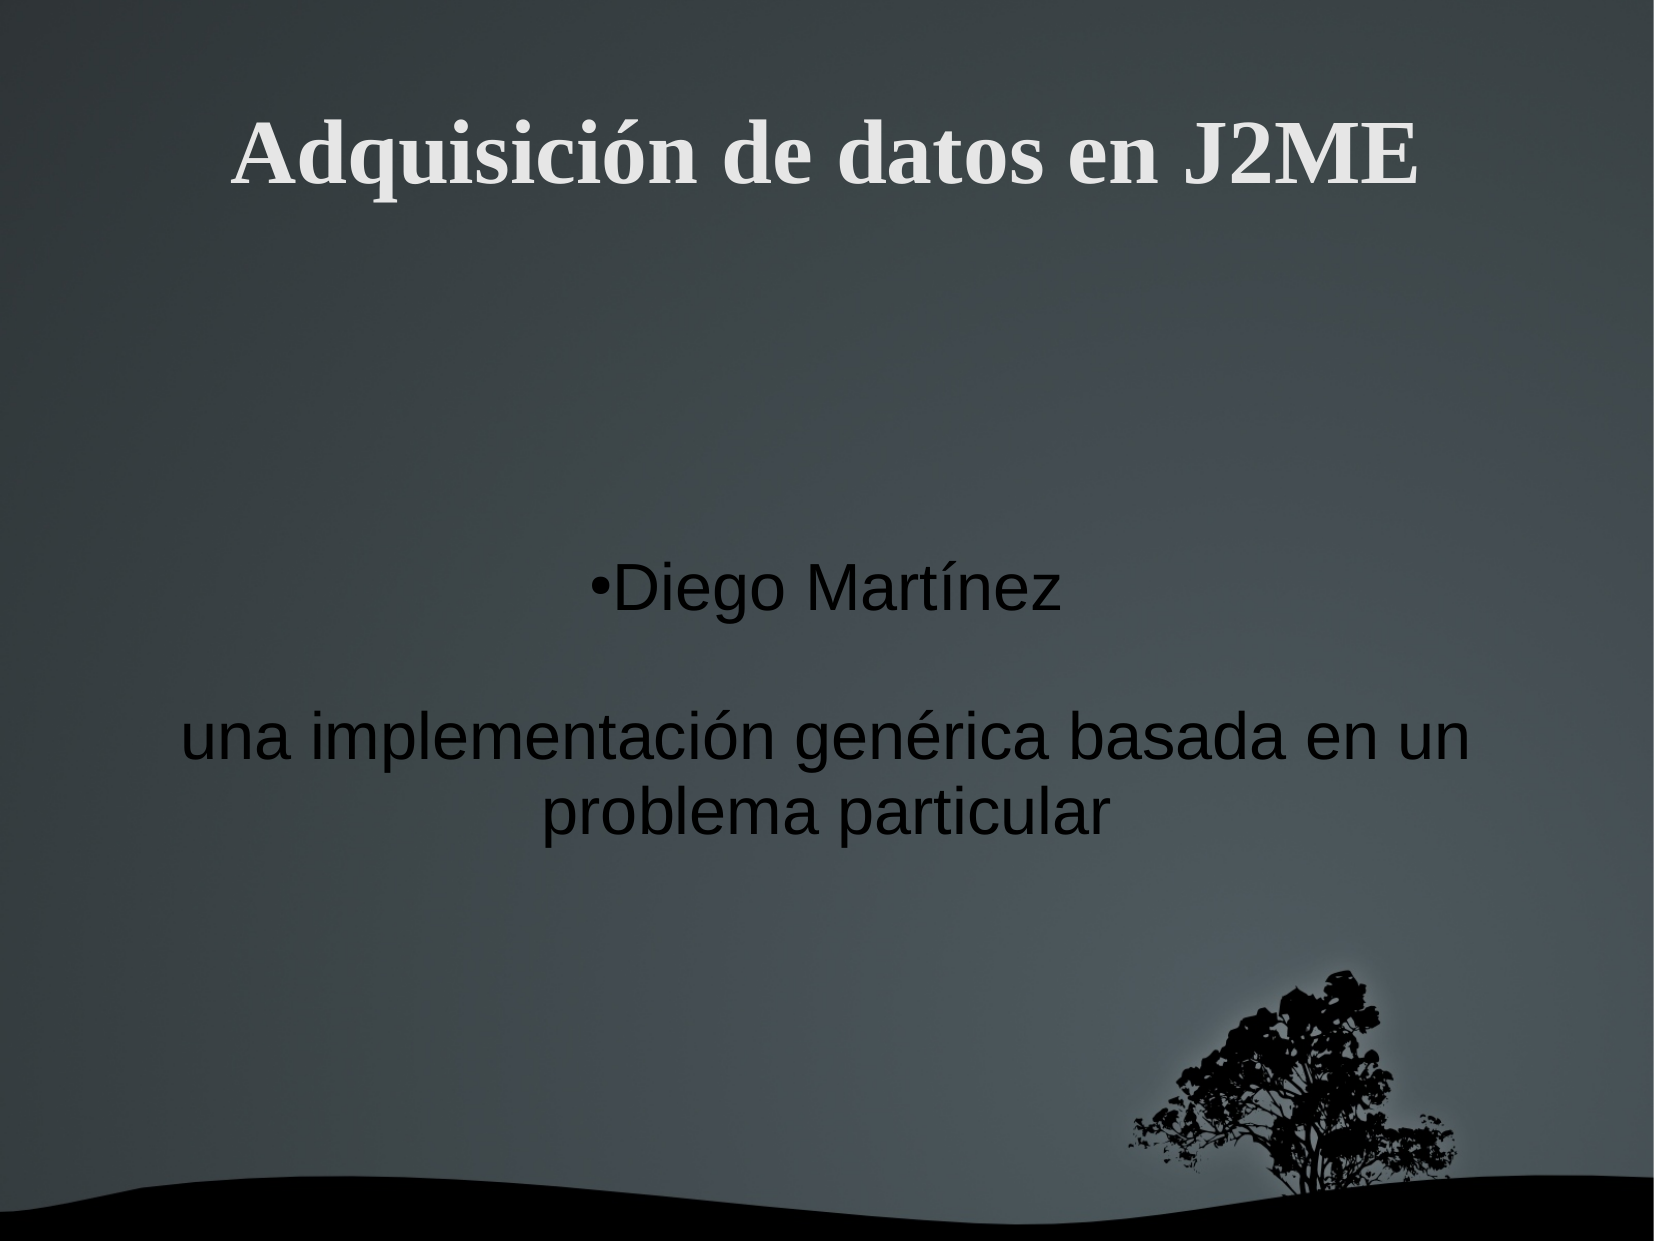

# Adquisición de datos en J2ME
Diego Martínez
una implementación genérica basada en un problema particular